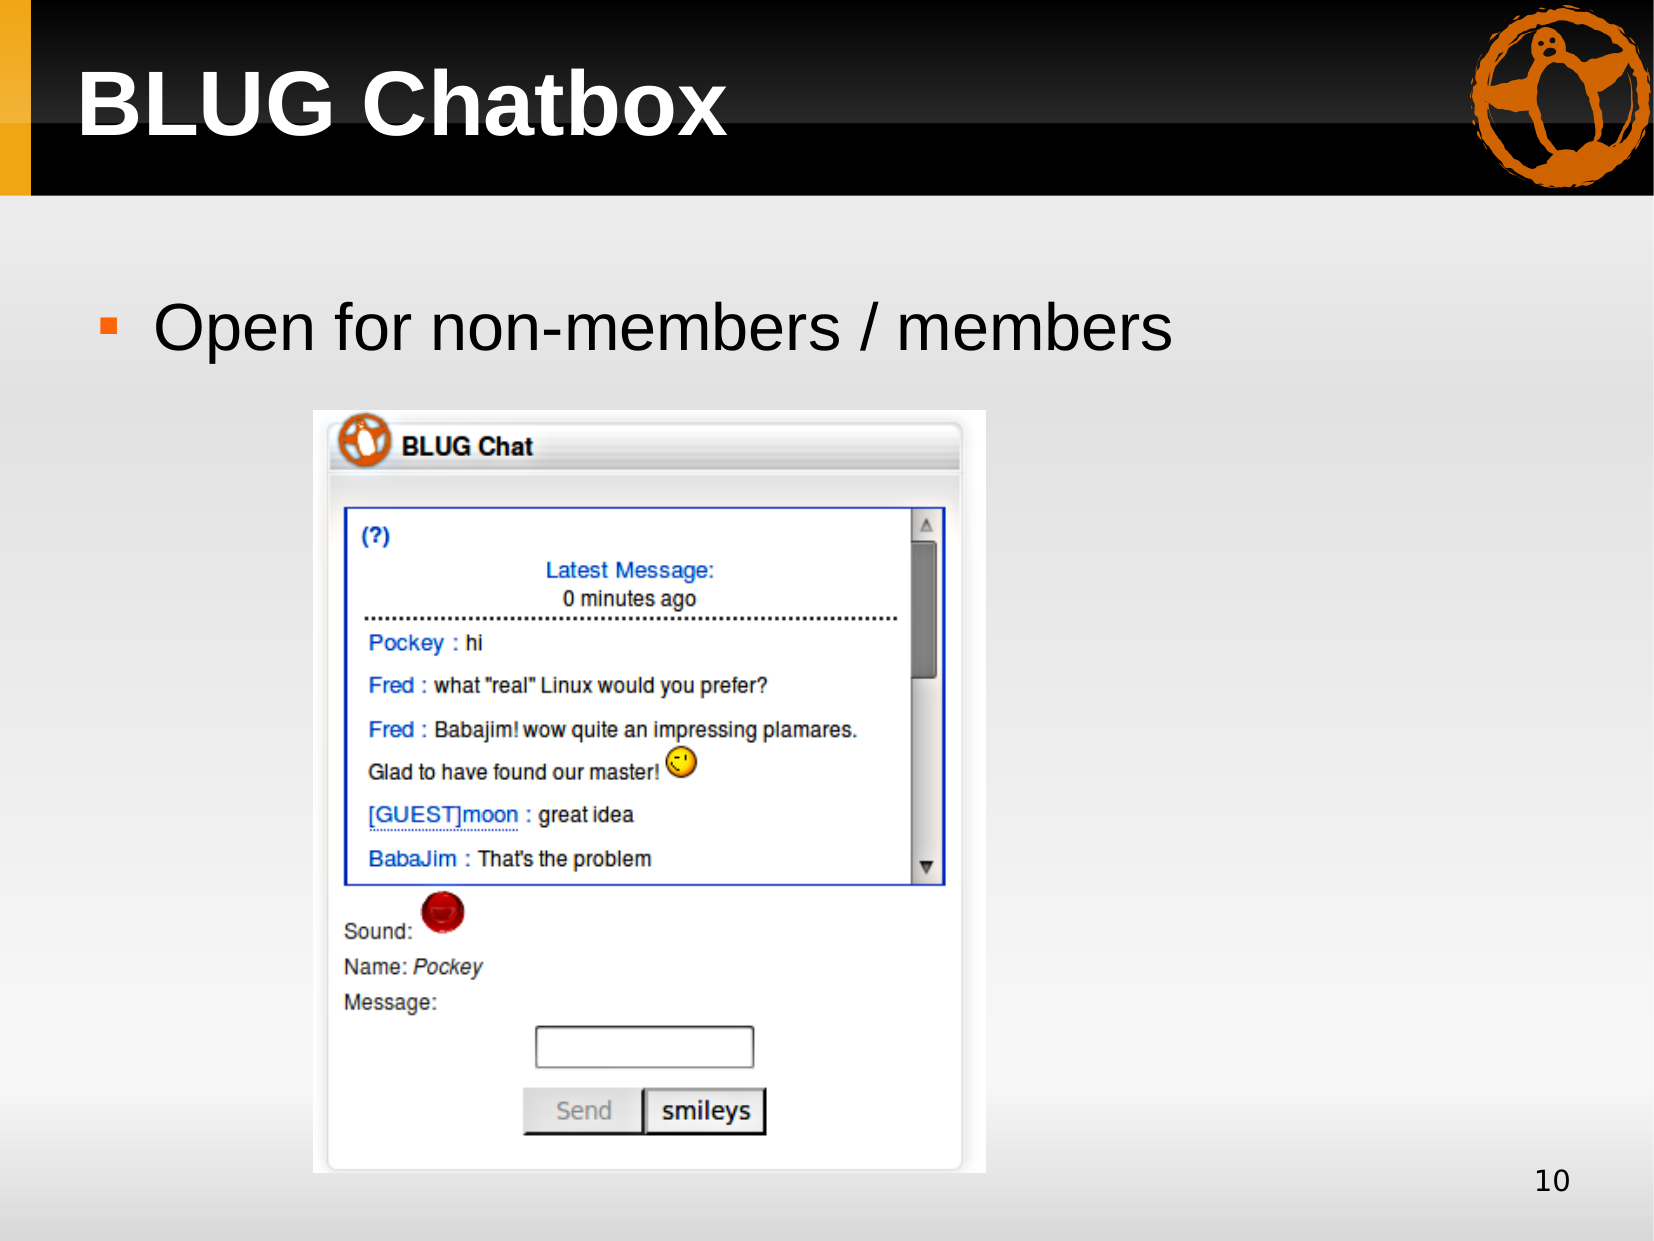

# BLUG Chatbox
Open for non-members / members
10